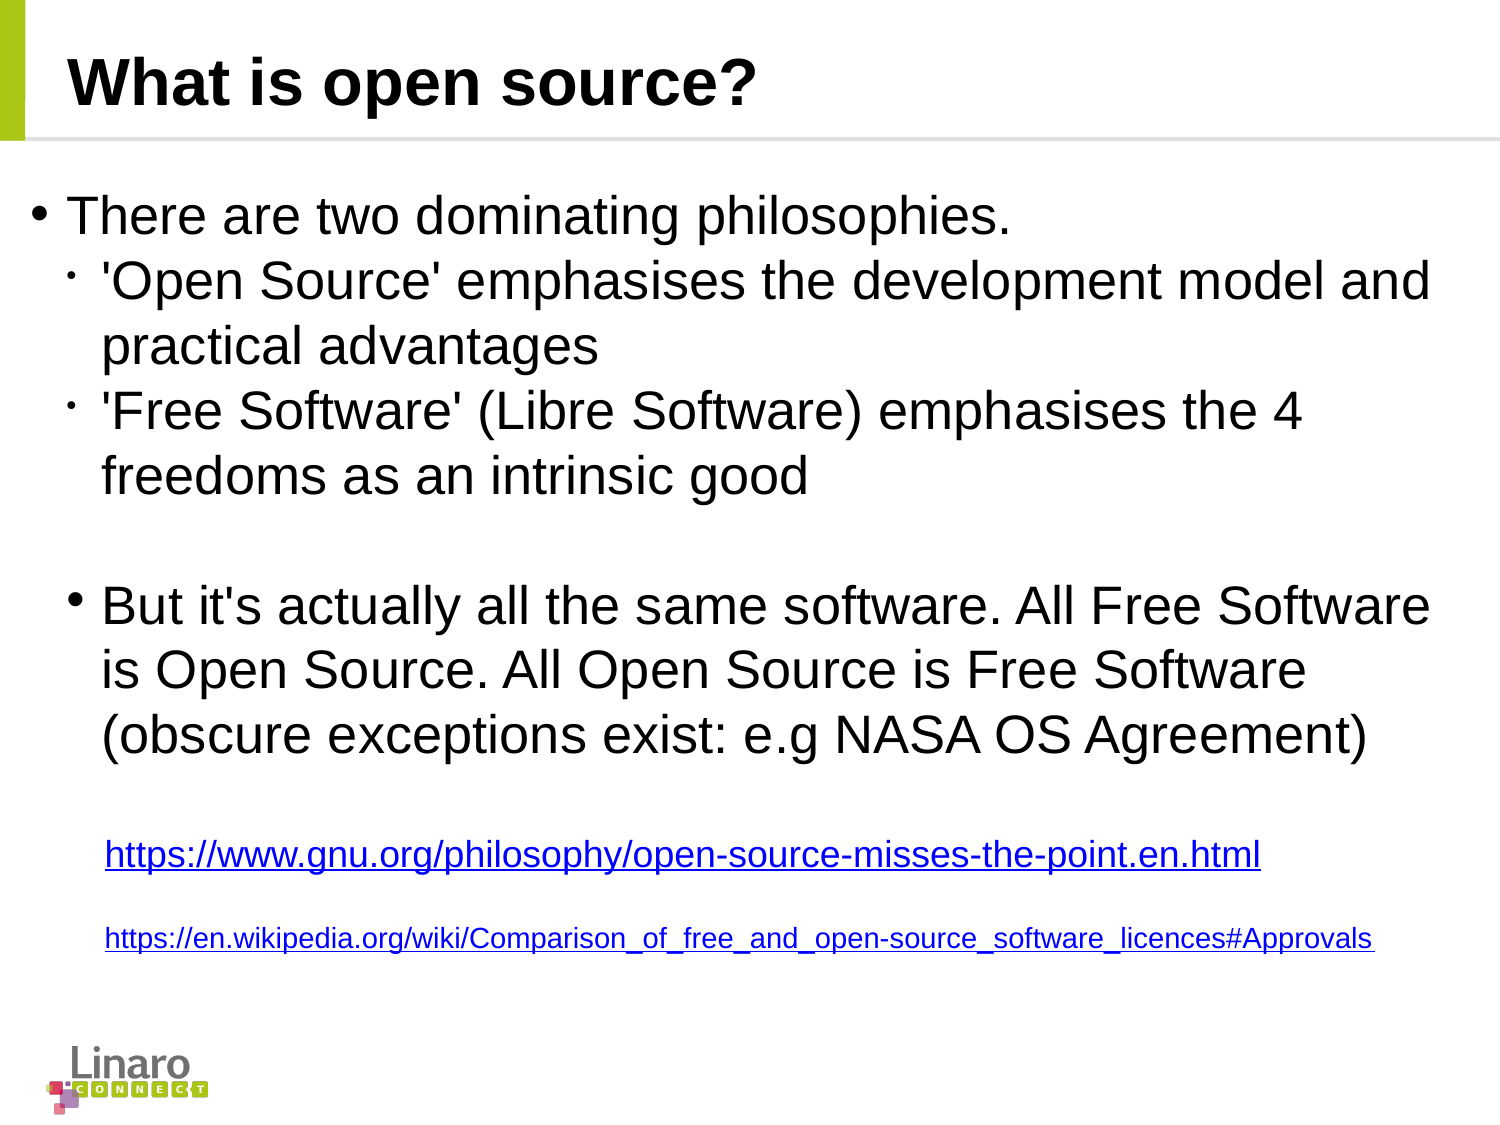

What is open source?
There are two dominating philosophies.
'Open Source' emphasises the development model and practical advantages
'Free Software' (Libre Software) emphasises the 4 freedoms as an intrinsic good
But it's actually all the same software. All Free Software is Open Source. All Open Source is Free Software (obscure exceptions exist: e.g NASA OS Agreement)
	https://www.gnu.org/philosophy/open-source-misses-the-point.en.html
	https://en.wikipedia.org/wiki/Comparison_of_free_and_open-source_software_licences#Approvals